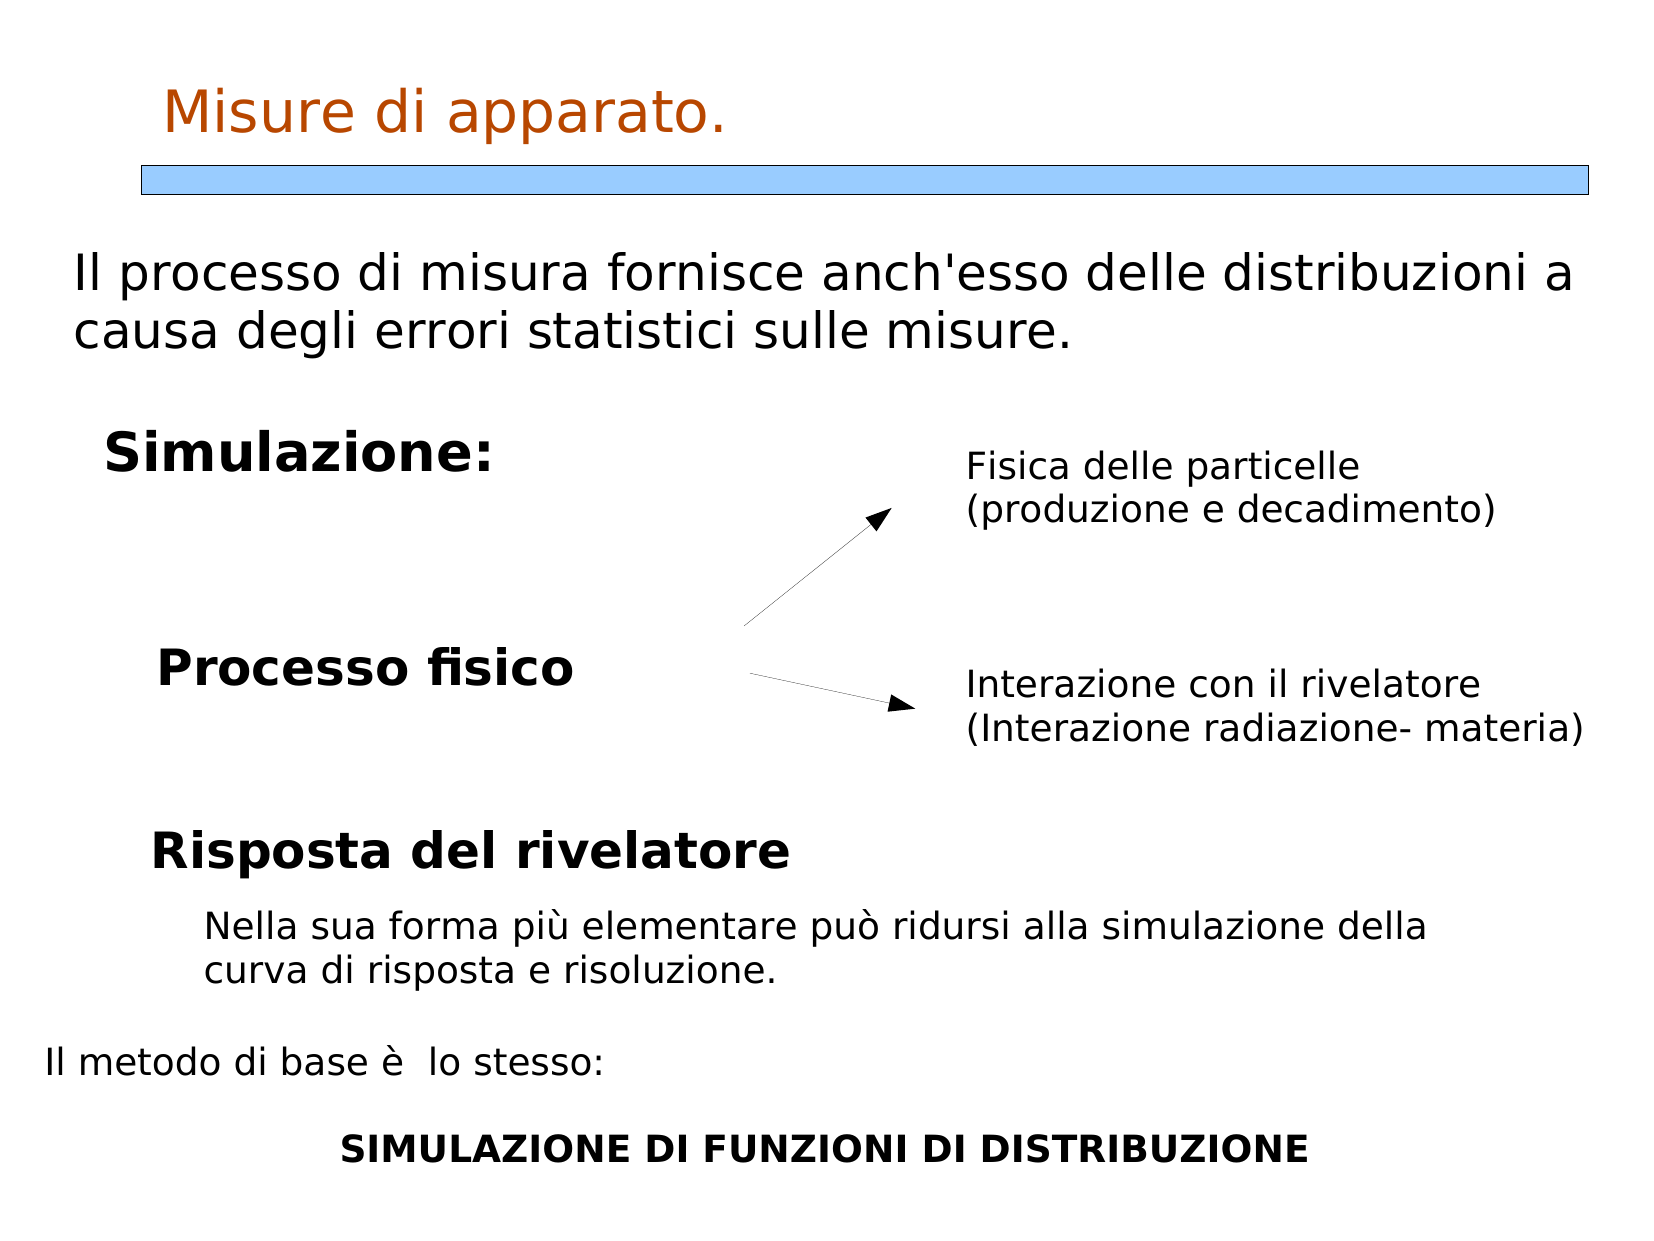

Misure di apparato.
Il processo di misura fornisce anch'esso delle distribuzioni a causa degli errori statistici sulle misure.
Simulazione:
Fisica delle particelle
(produzione e decadimento)
Processo fisico
Interazione con il rivelatore
(Interazione radiazione- materia)
Risposta del rivelatore
Nella sua forma più elementare può ridursi alla simulazione della curva di risposta e risoluzione.
Il metodo di base è lo stesso:
				SIMULAZIONE DI FUNZIONI DI DISTRIBUZIONE